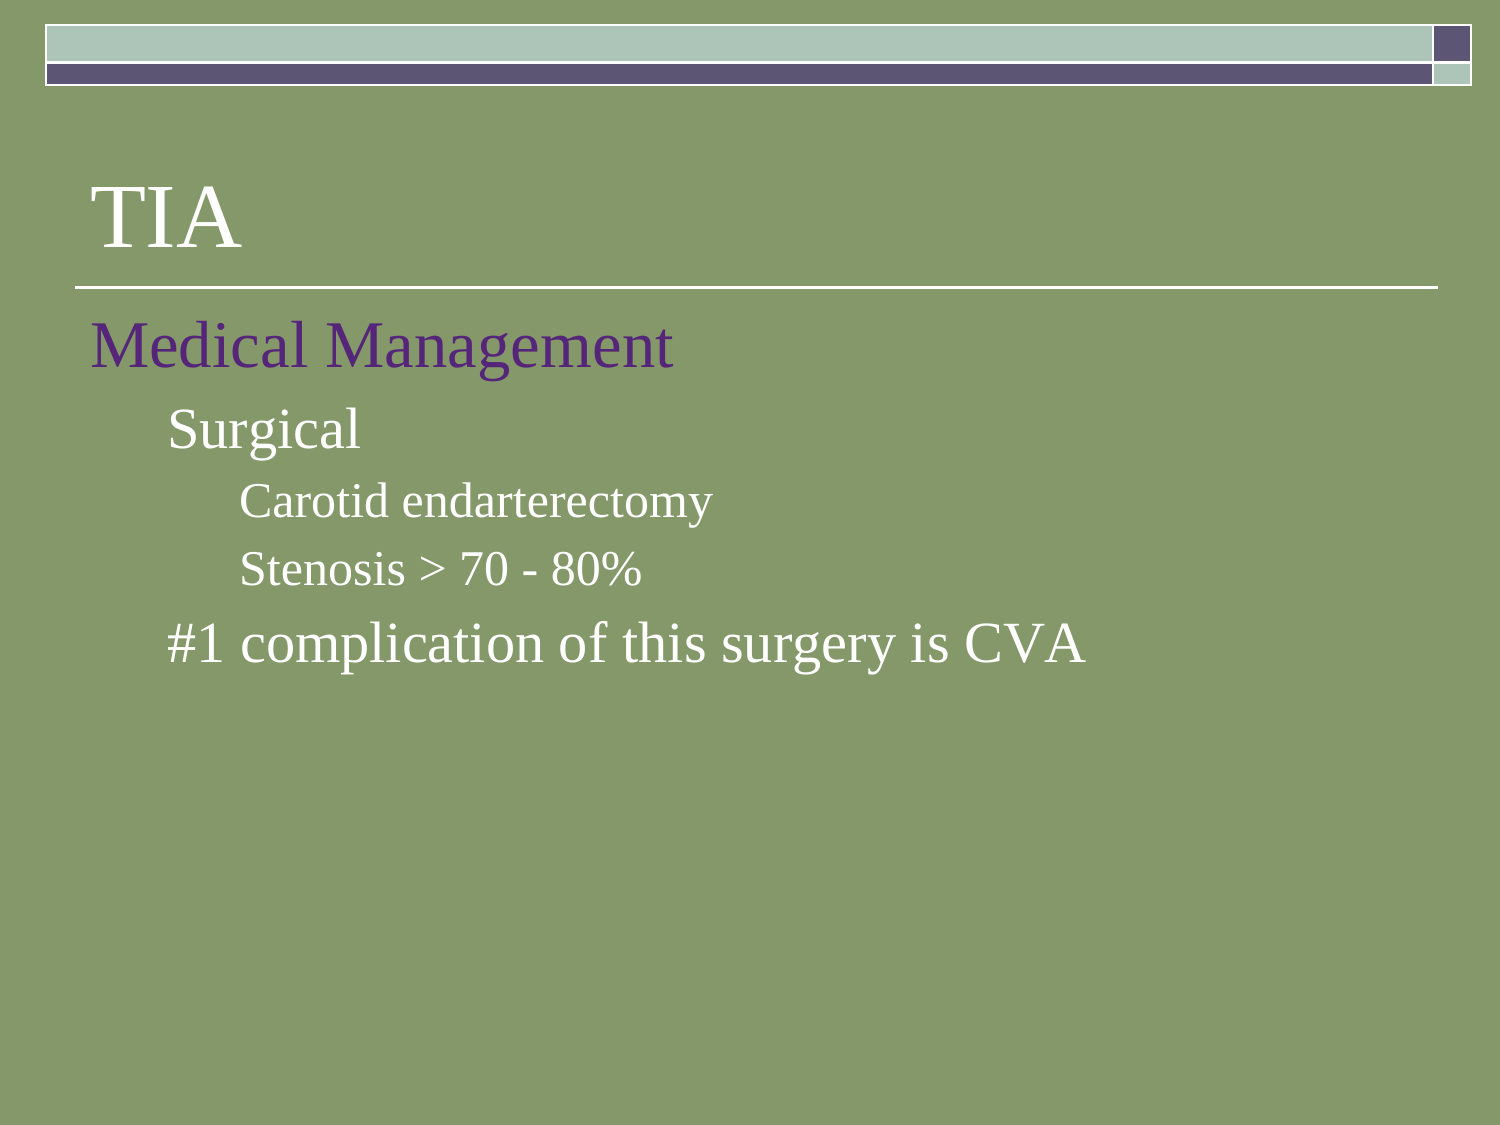

# TIA
Medical Management
Surgical
Carotid endarterectomy
Stenosis > 70 - 80%
#1 complication of this surgery is CVA